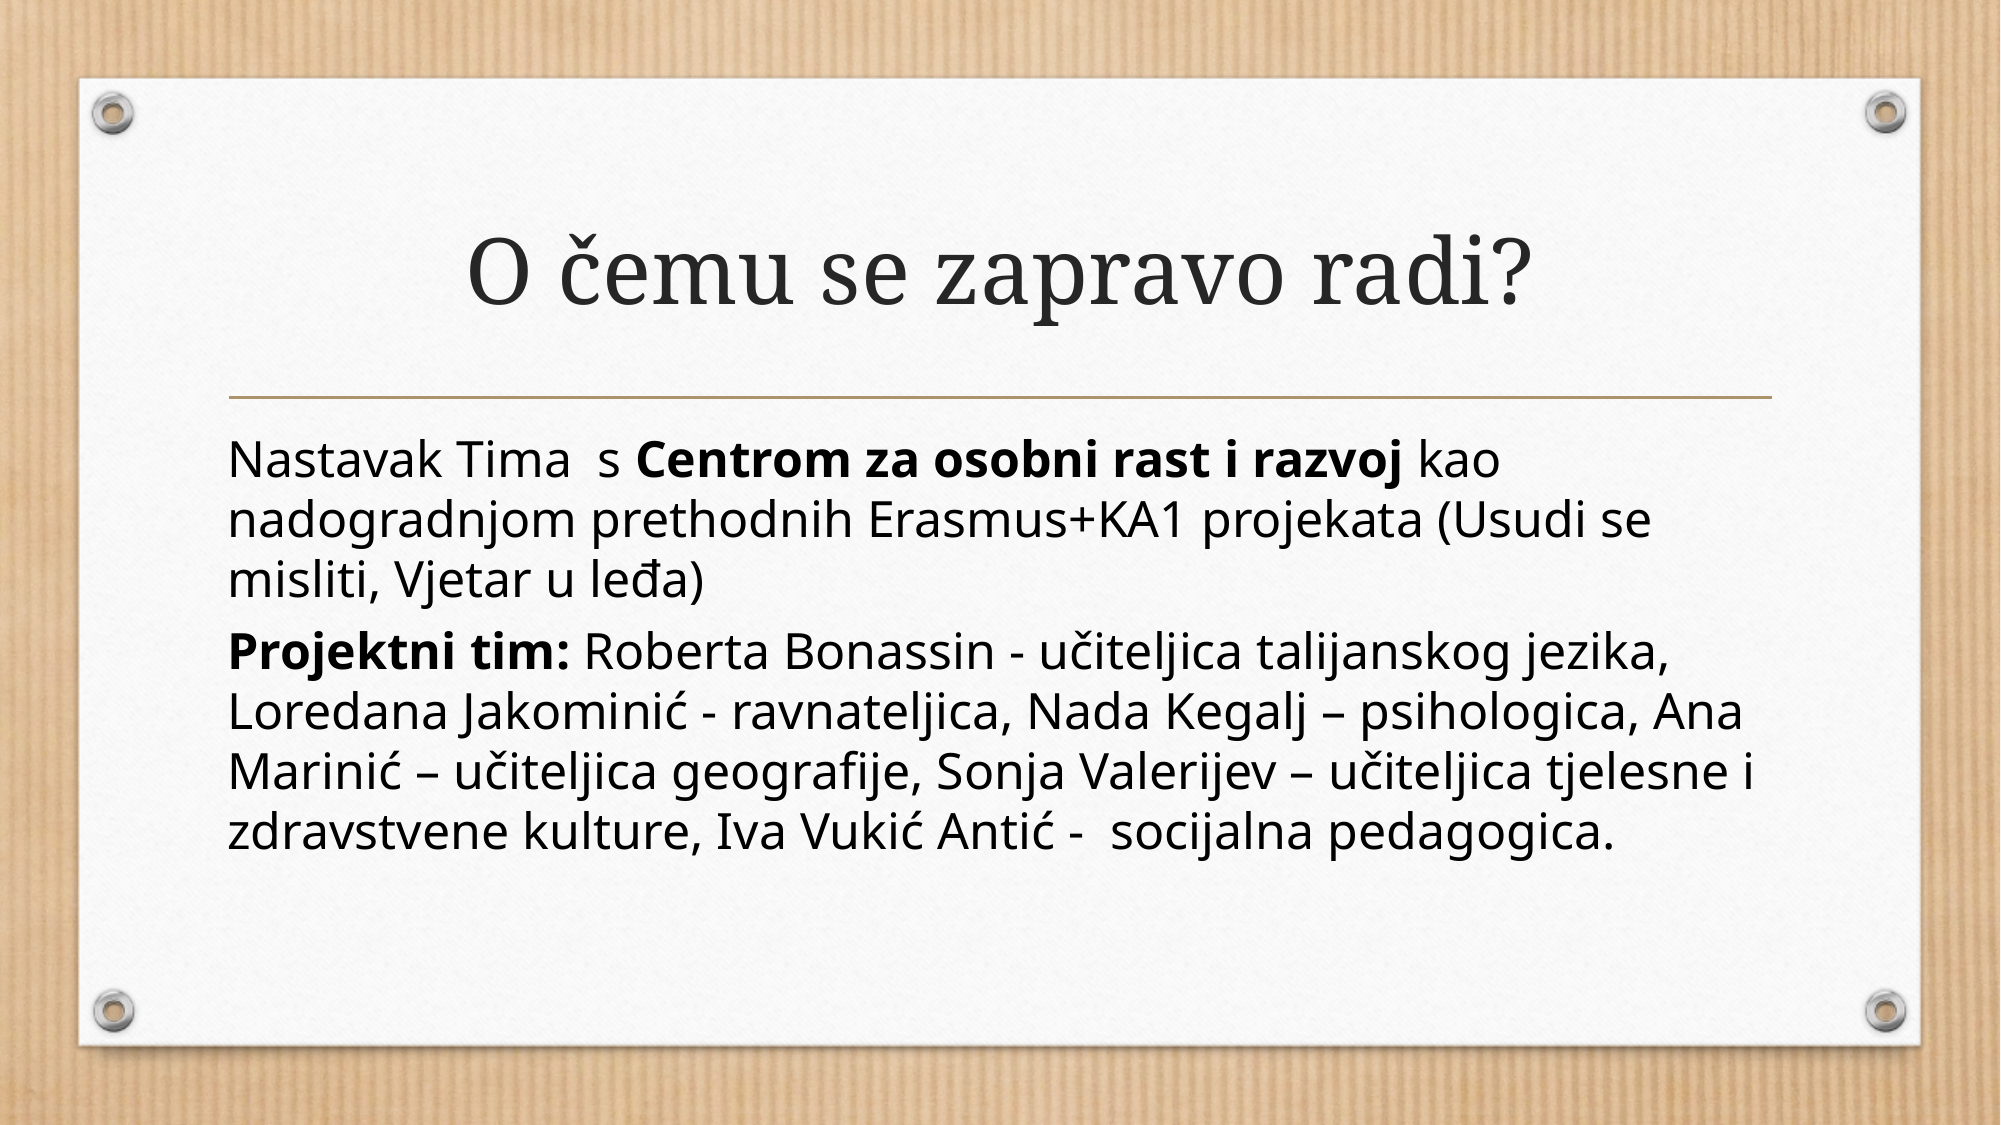

# O čemu se zapravo radi?
Nastavak Tima s Centrom za osobni rast i razvoj kao nadogradnjom prethodnih Erasmus+KA1 projekata (Usudi se misliti, Vjetar u leđa)
Projektni tim: Roberta Bonassin - učiteljica talijanskog jezika, Loredana Jakominić - ravnateljica, Nada Kegalj – psihologica, Ana Marinić – učiteljica geografije, Sonja Valerijev – učiteljica tjelesne i zdravstvene kulture, Iva Vukić Antić -  socijalna pedagogica.